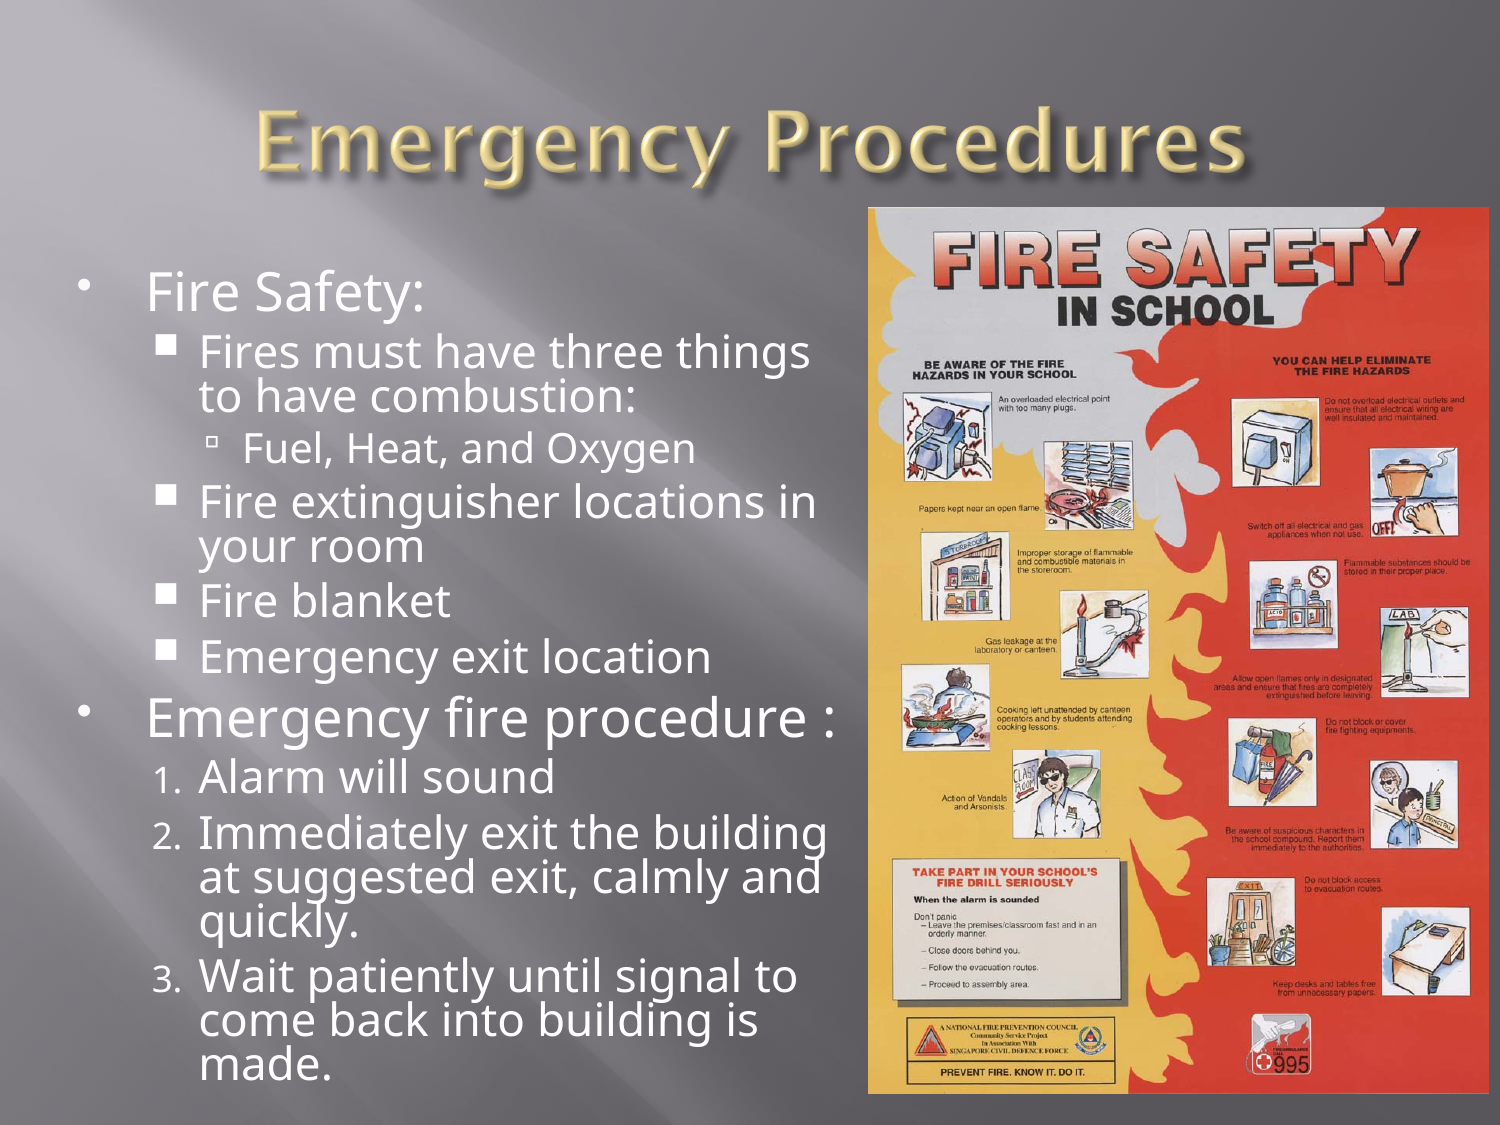

# Fire Safety:
Fires must have three things to have combustion:
Fuel, Heat, and Oxygen
Fire extinguisher locations in your room
Fire blanket
Emergency exit location
Emergency fire procedure :
Alarm will sound
Immediately exit the building at suggested exit, calmly and quickly.
Wait patiently until signal to come back into building is made.